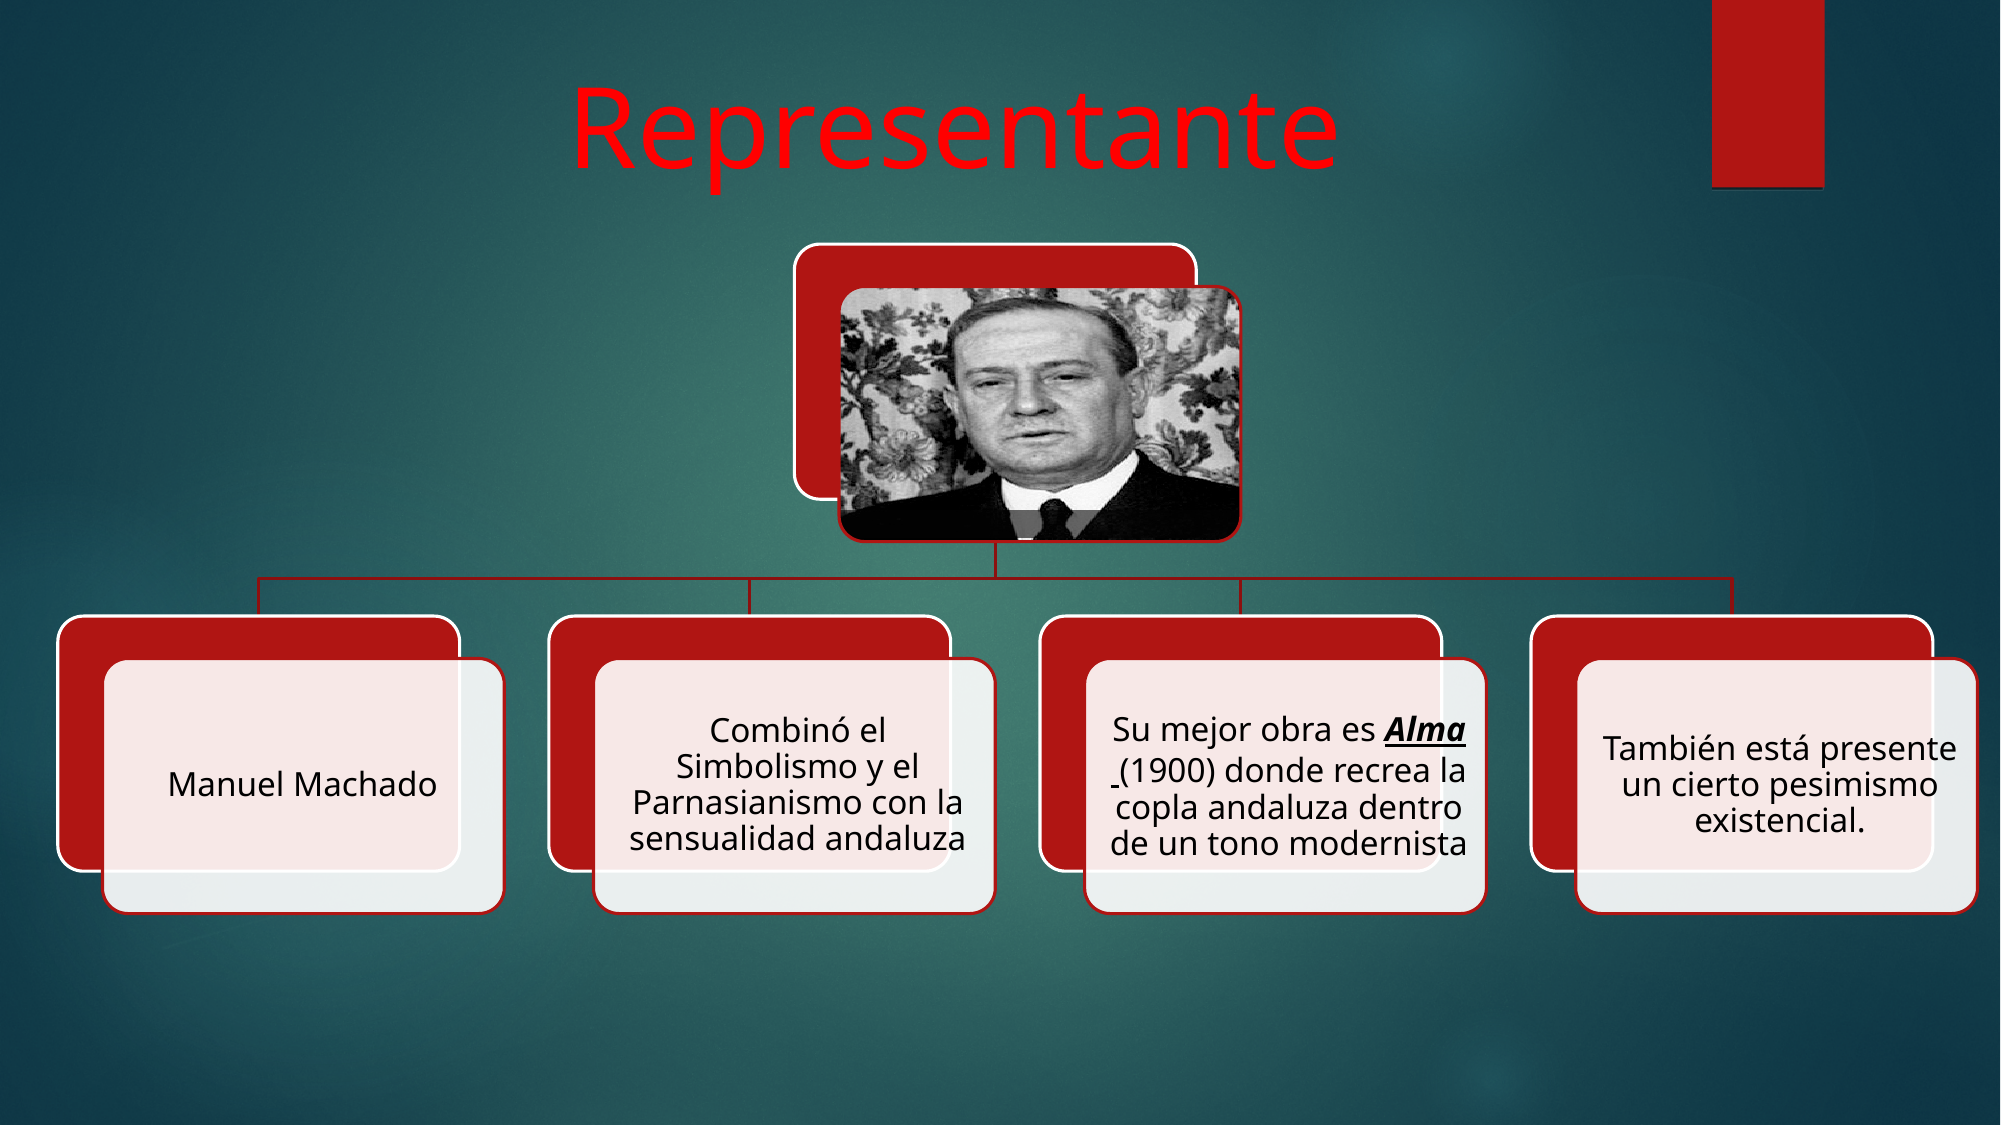

# Representante
Manuel Machado
Combinó el Simbolismo y el Parnasianismo con la sensualidad andaluza
Su mejor obra es Alma (1900) donde recrea la copla andaluza dentro de un tono modernista
También está presente un cierto pesimismo existencial.